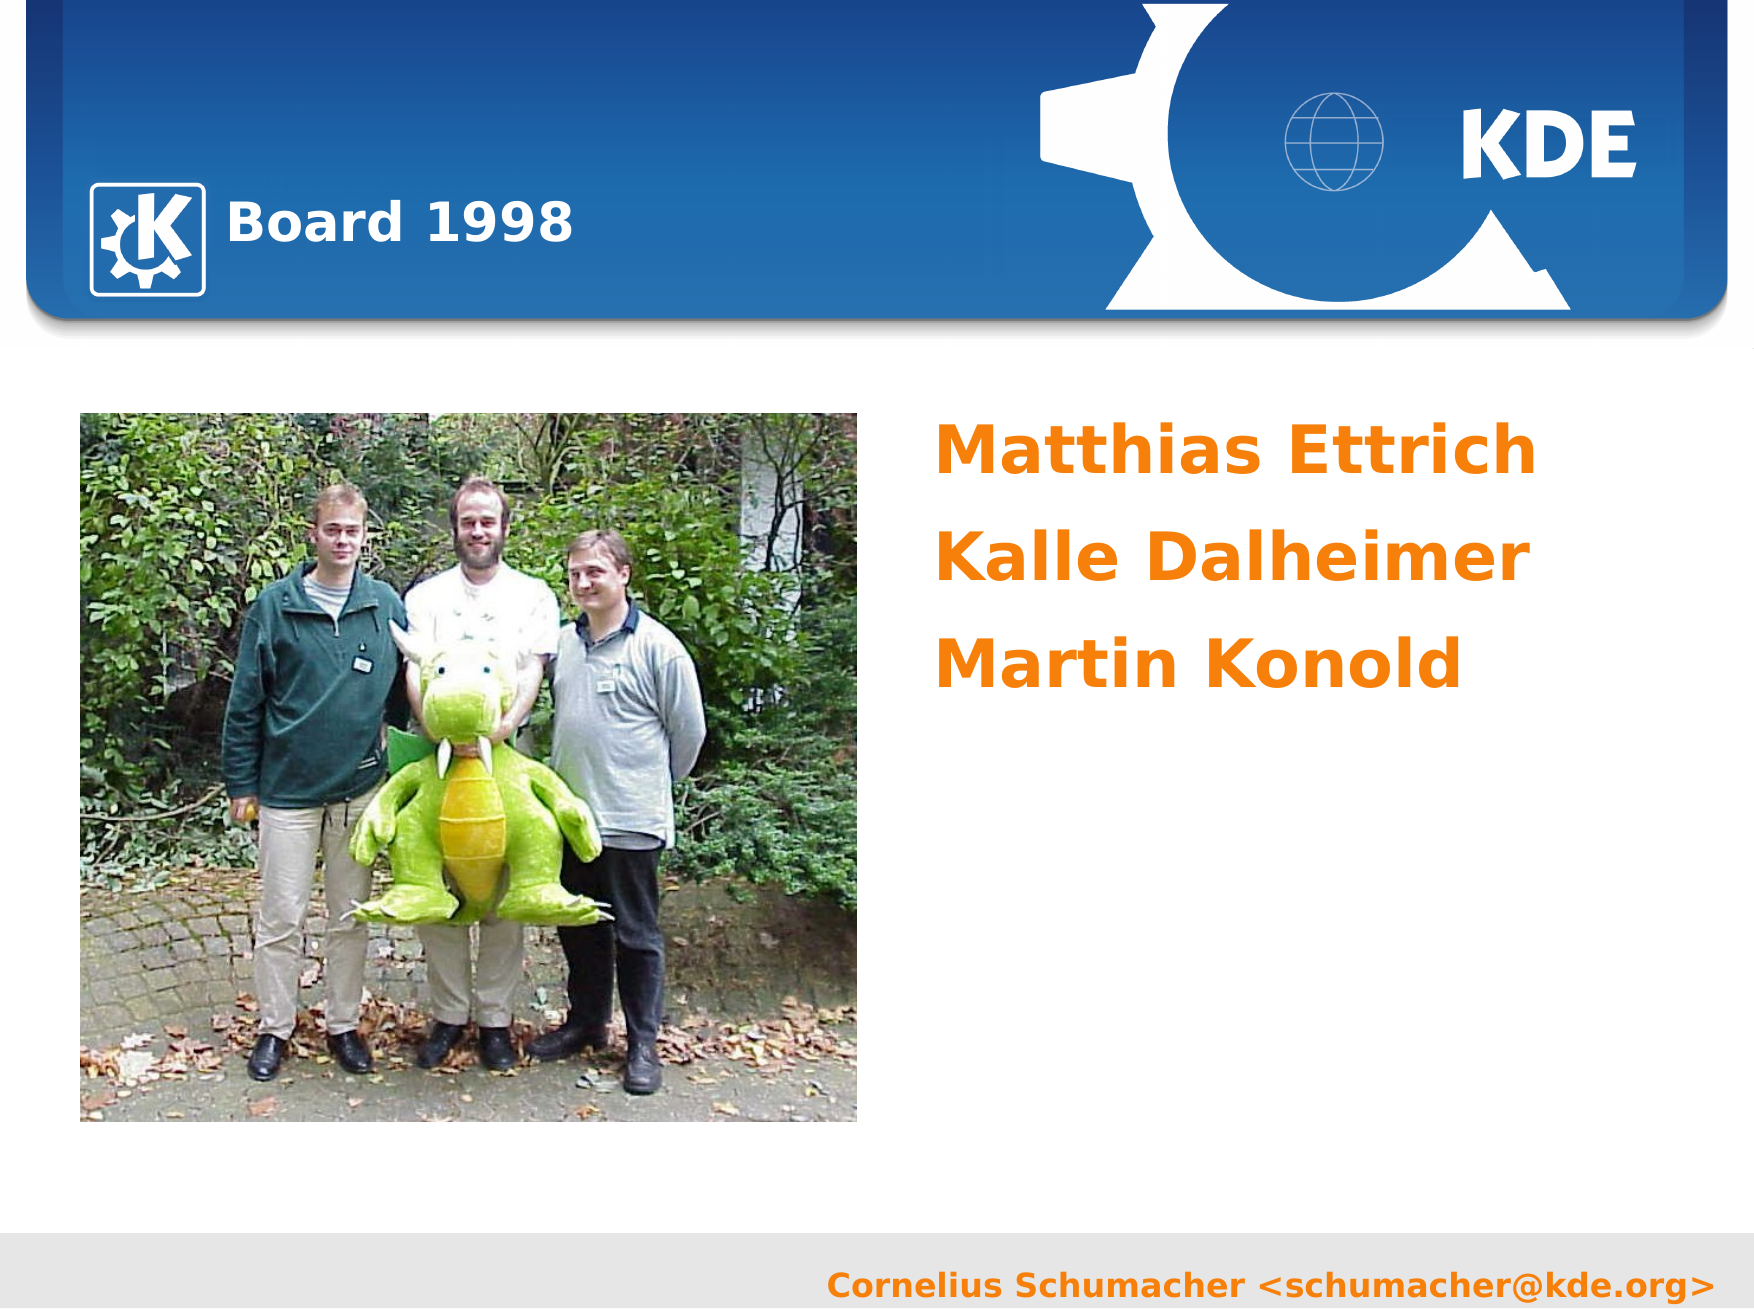

# Board 1998
Matthias Ettrich
Kalle Dalheimer
Martin Konold